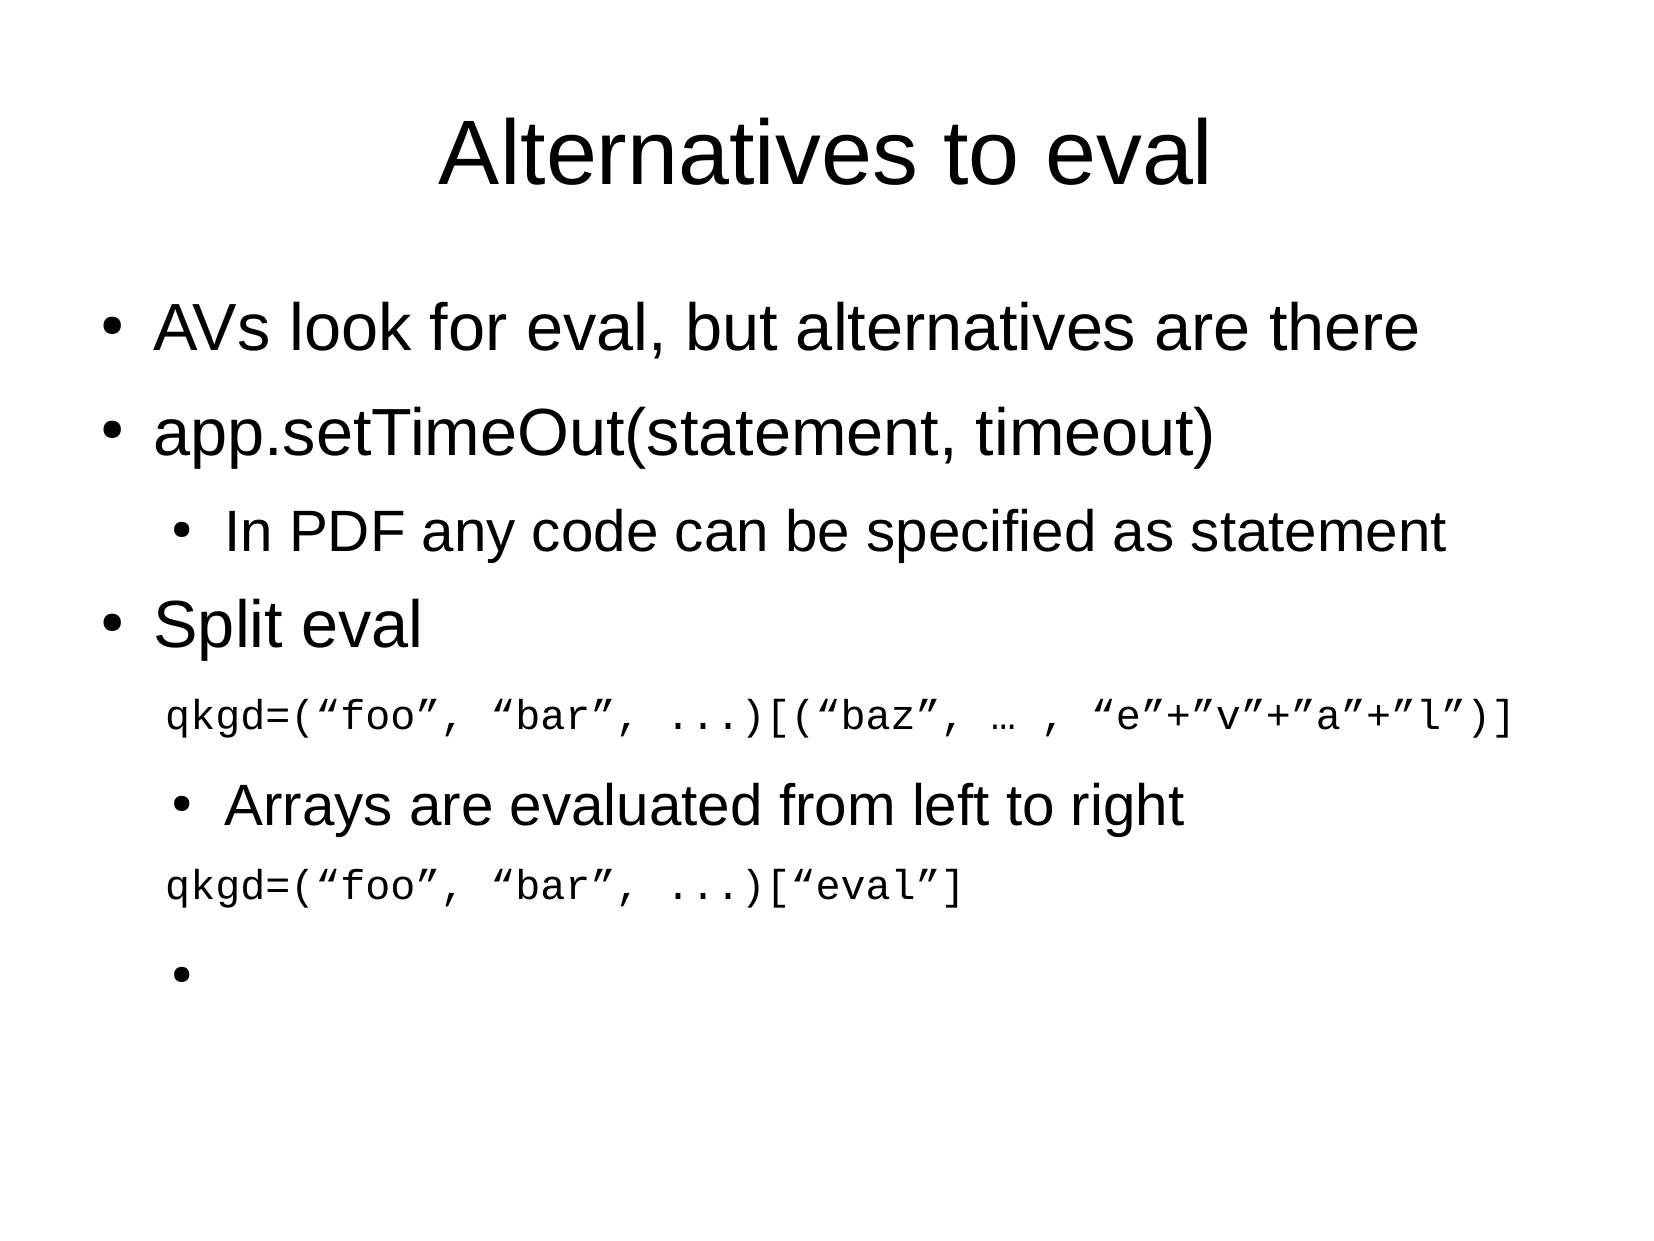

# Alternatives to eval
AVs look for eval, but alternatives are there
app.setTimeOut(statement, timeout)
In PDF any code can be specified as statement
Split eval
 qkgd=(“foo”, “bar”, ...)[(“baz”, … , “e”+”v”+”a”+”l”)]
Arrays are evaluated from left to right
 qkgd=(“foo”, “bar”, ...)[“eval”]